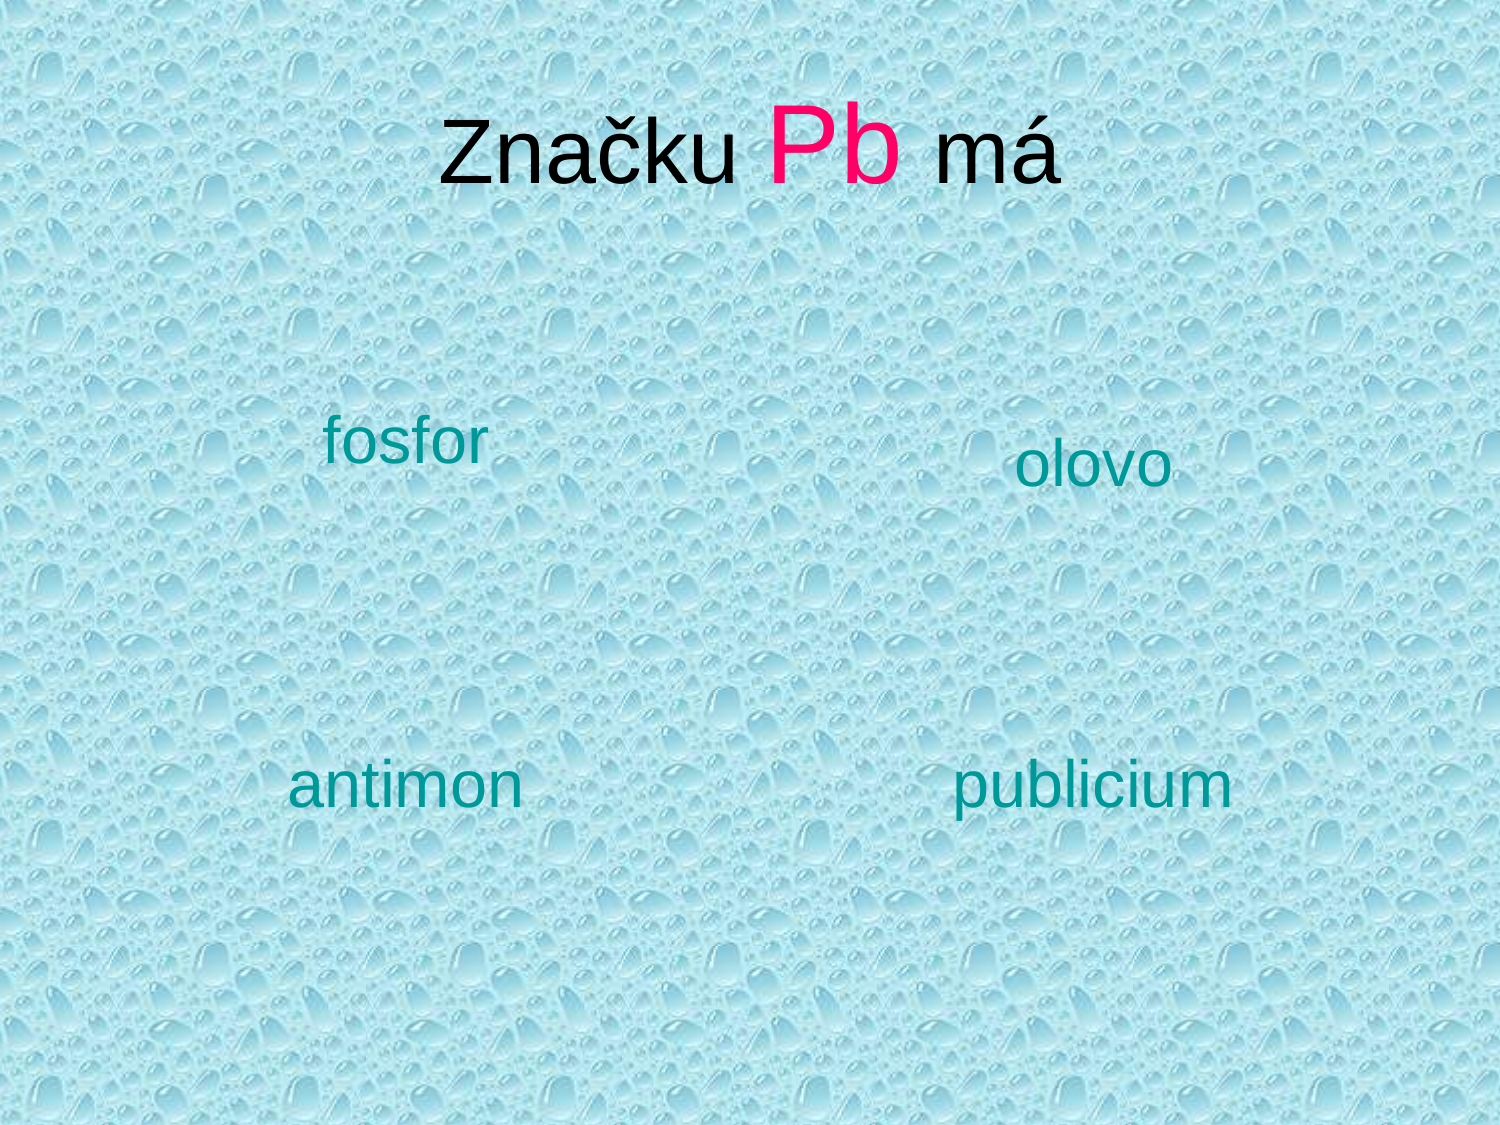

# Značku Pb má
| fosfor |
| --- |
| olovo |
| --- |
| antimon |
| --- |
| publicium |
| --- |